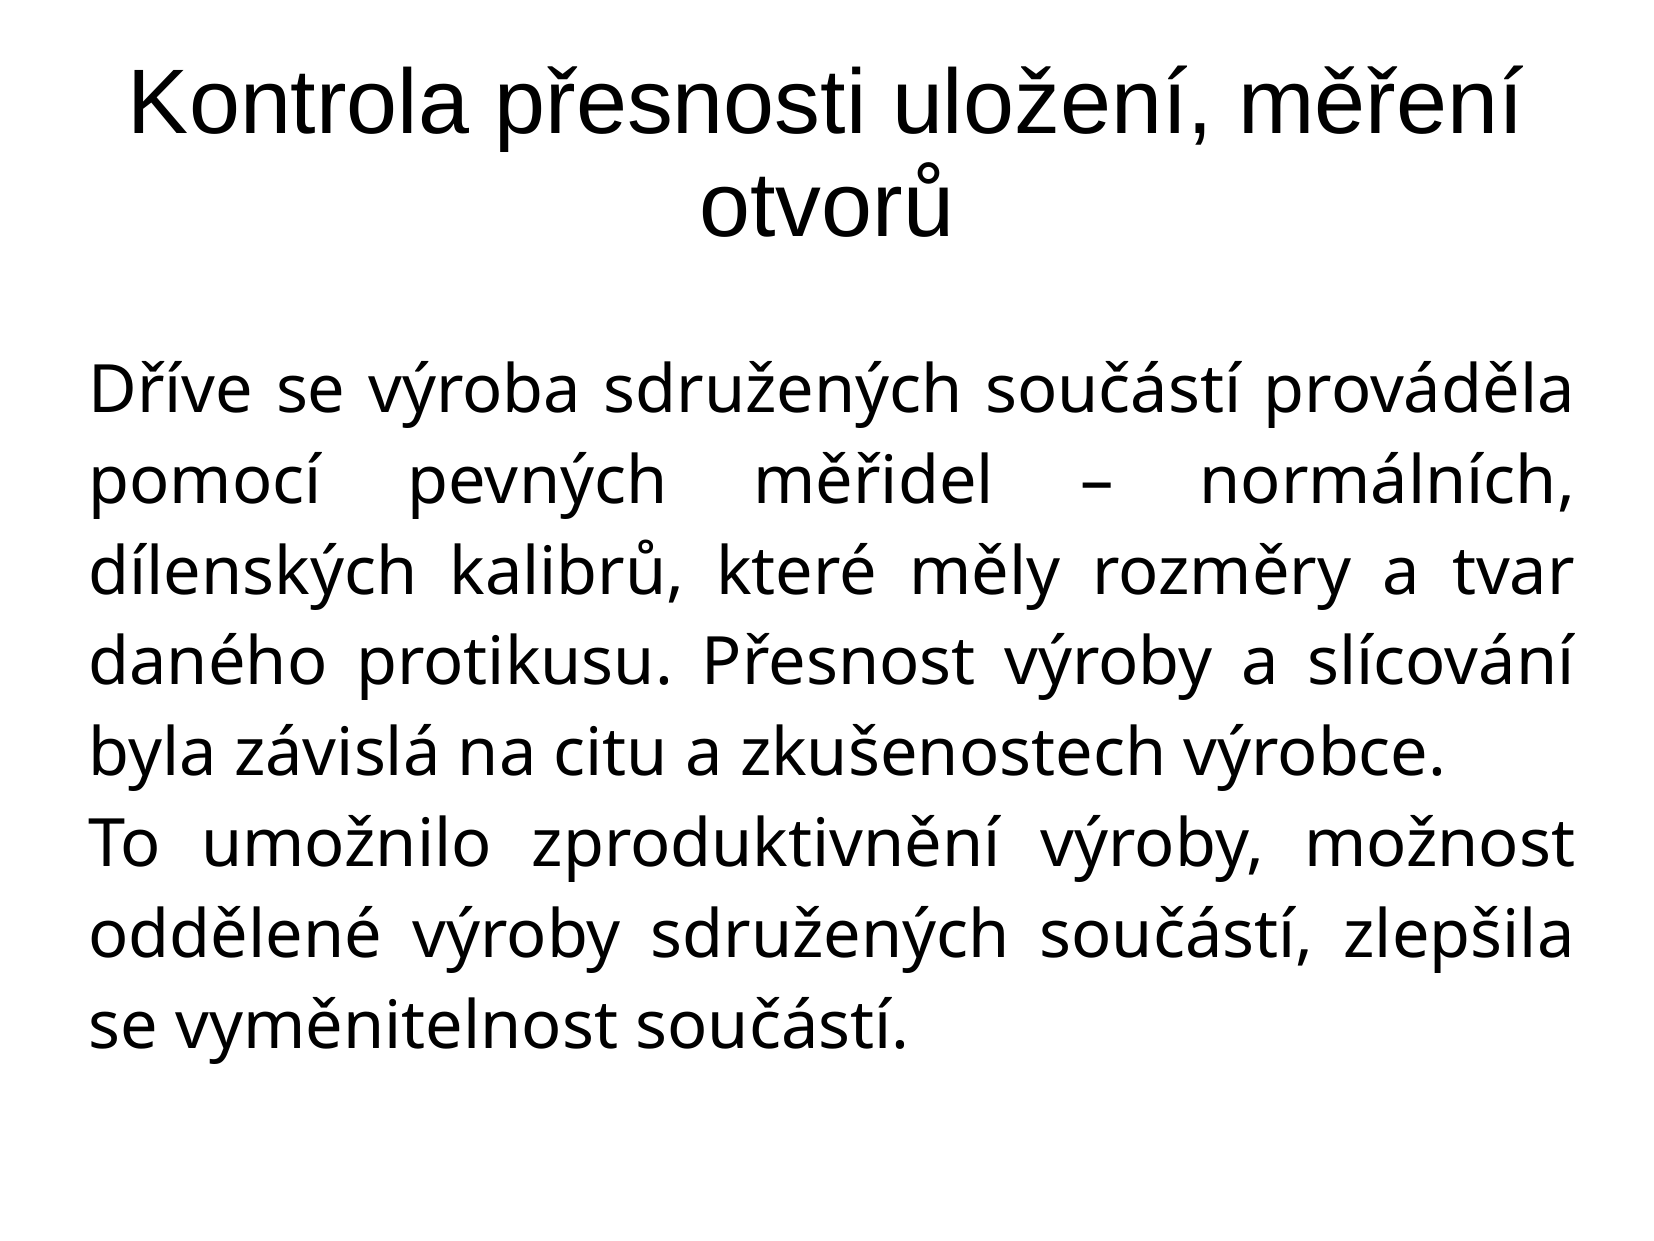

# Kontrola přesnosti uložení, měření otvorů
Dříve se výroba sdružených součástí prováděla pomocí pevných měřidel – normálních, dílenských kalibrů, které měly rozměry a tvar daného protikusu. Přesnost výroby a slícování byla závislá na citu a zkušenostech výrobce.
To umožnilo zproduktivnění výroby, možnost oddělené výroby sdružených součástí, zlepšila se vyměnitelnost součástí.